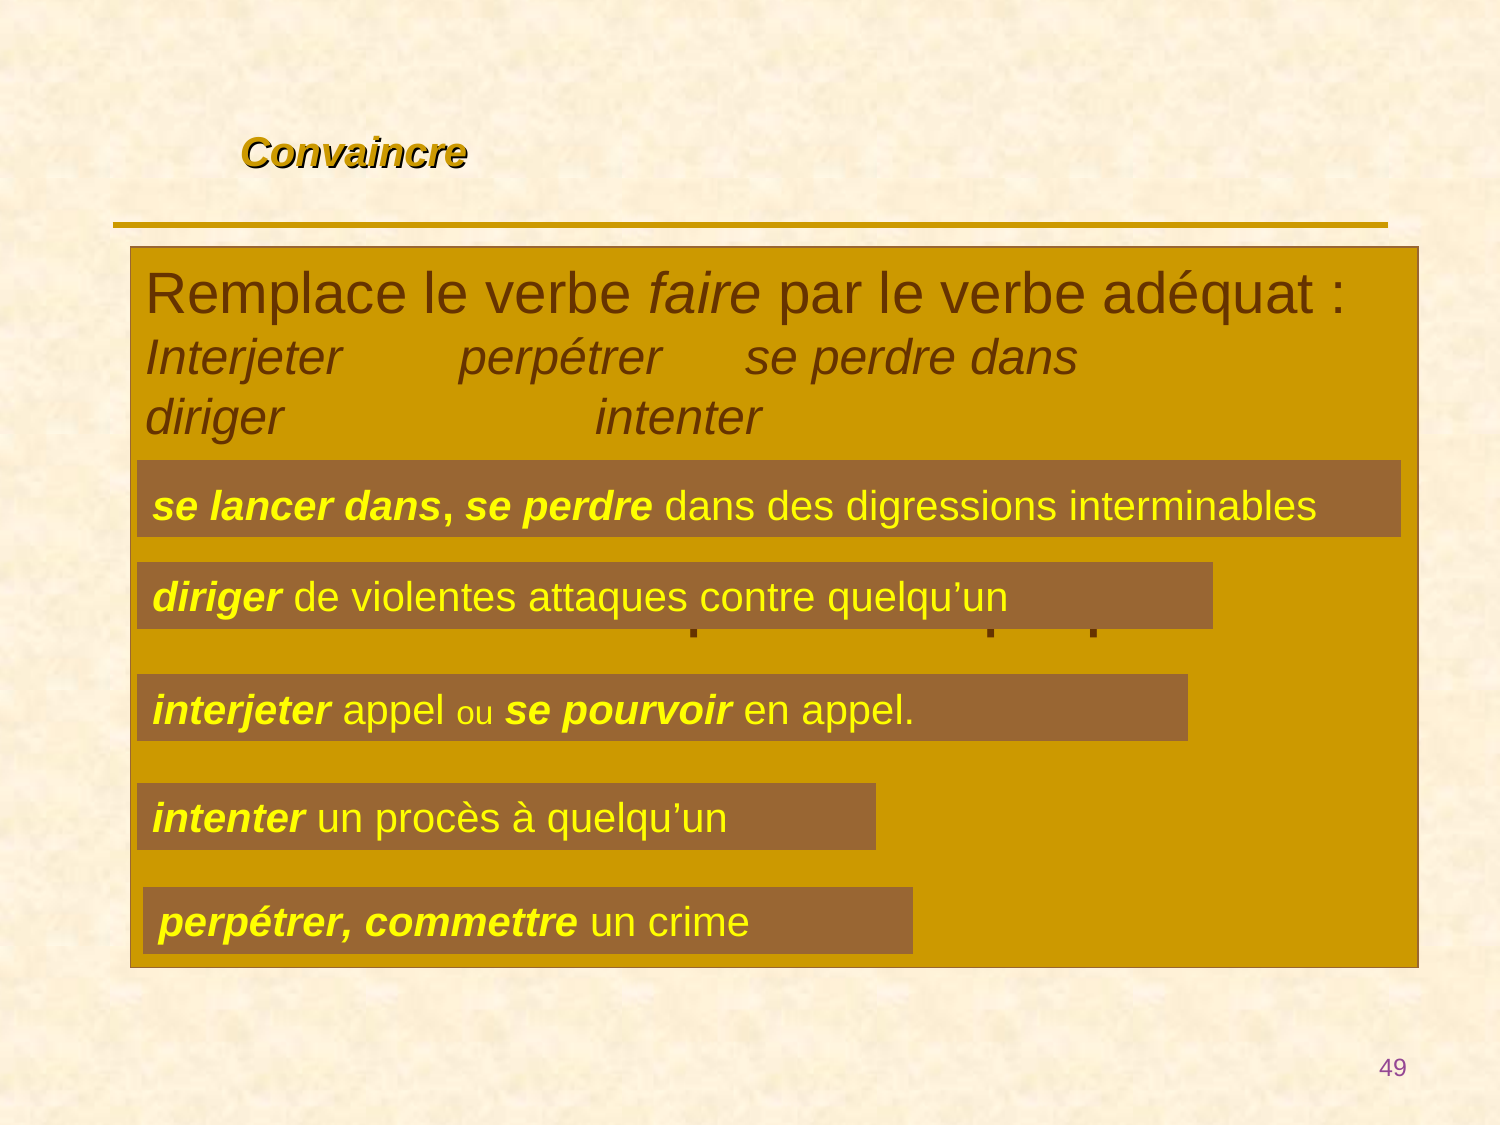

Convaincre
Remplace le verbe faire par le verbe adéquat :
Interjeter 	 perpétrer 	se perdre dans 		diriger 		intenter
Faire des digressions interminables
Faire de violentes attaques contre quelqu’un
Faire appel à une juridiction supérieure.
Faire un procès à quelqu’un
Faire un crime
se lancer dans, se perdre dans des digressions interminables
diriger de violentes attaques contre quelqu’un
interjeter appel ou se pourvoir en appel.
intenter un procès à quelqu’un
perpétrer, commettre un crime
49